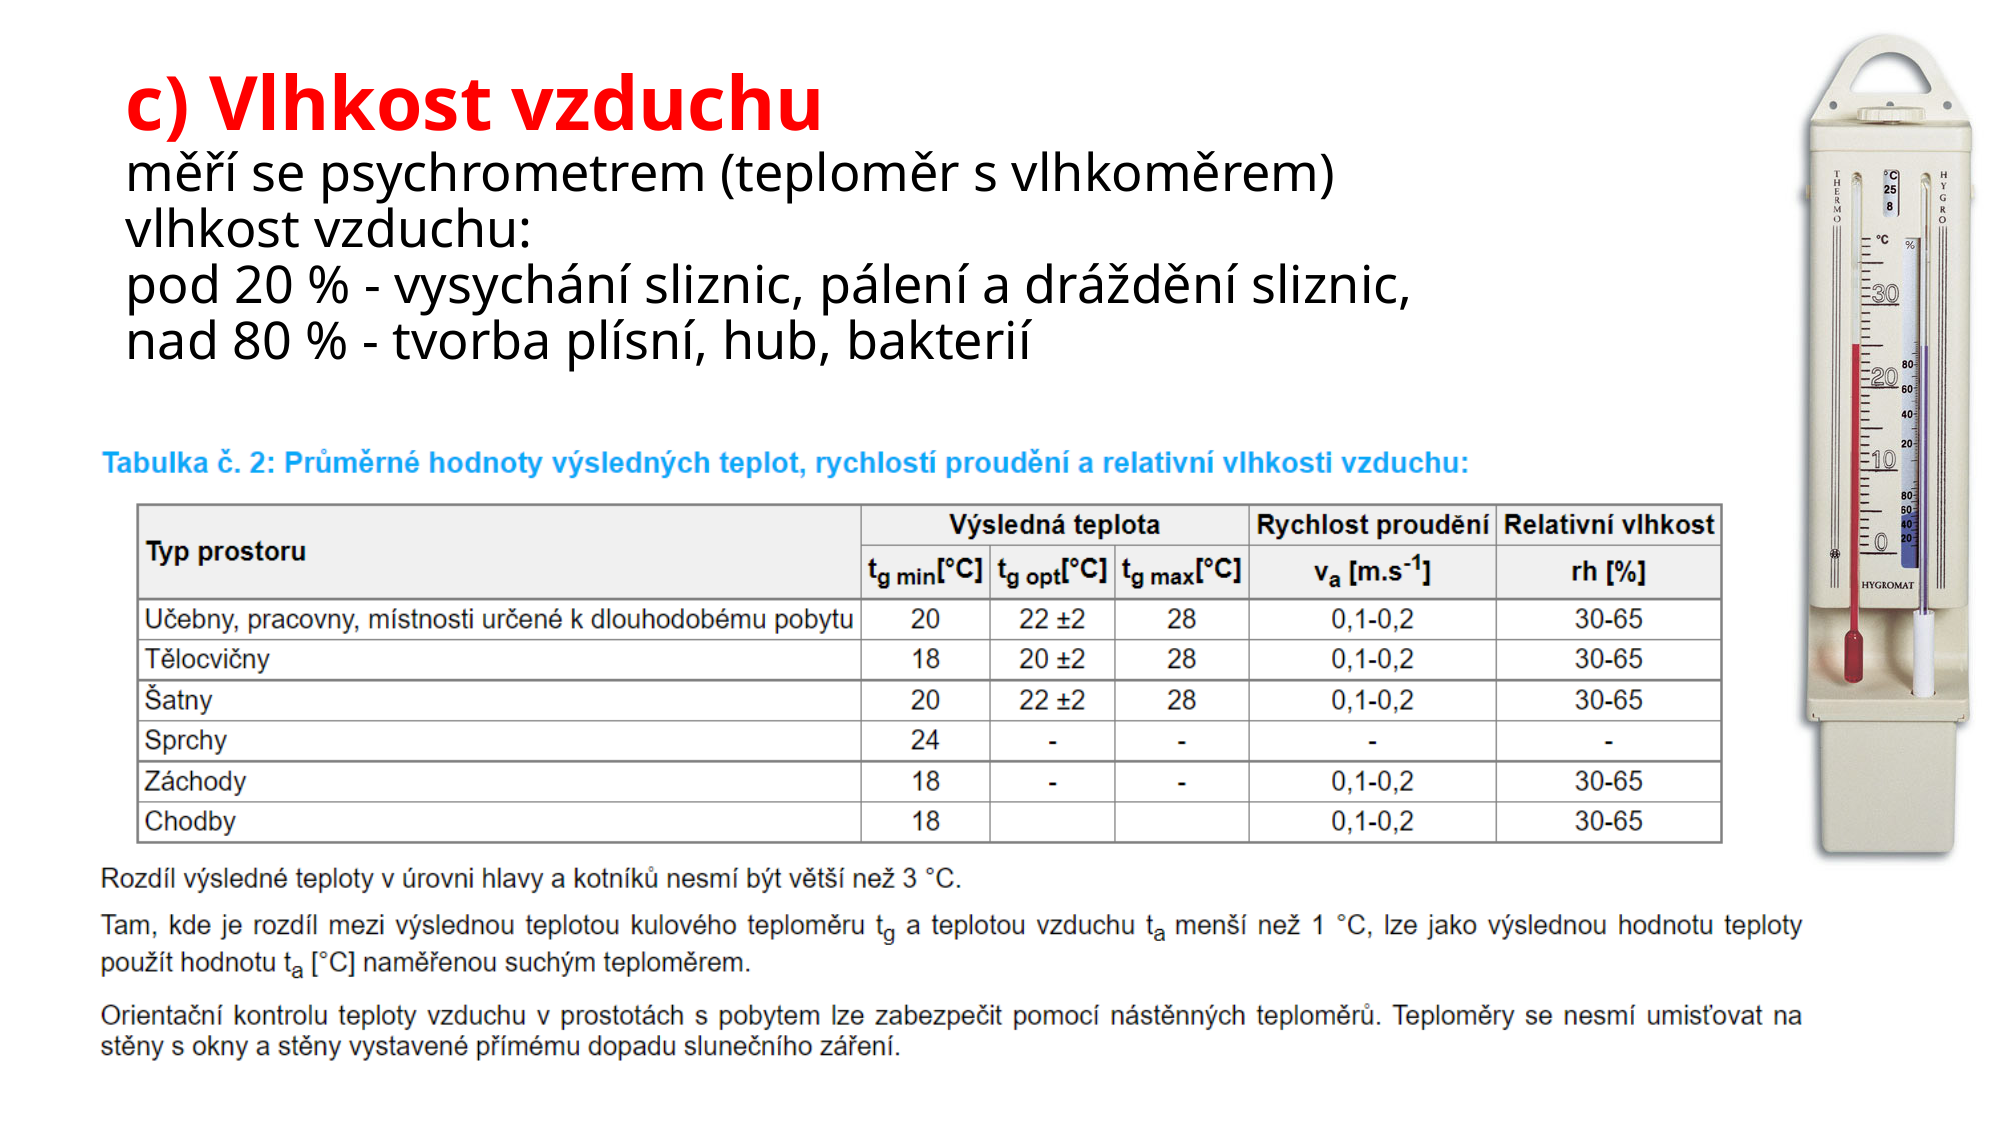

# c) Vlhkost vzduchu měří se psychrometrem (teploměr s vlhkoměrem) vlhkost vzduchu: pod 20 % - vysychání sliznic, pálení a dráždění sliznic, nad 80 % - tvorba plísní, hub, bakterií